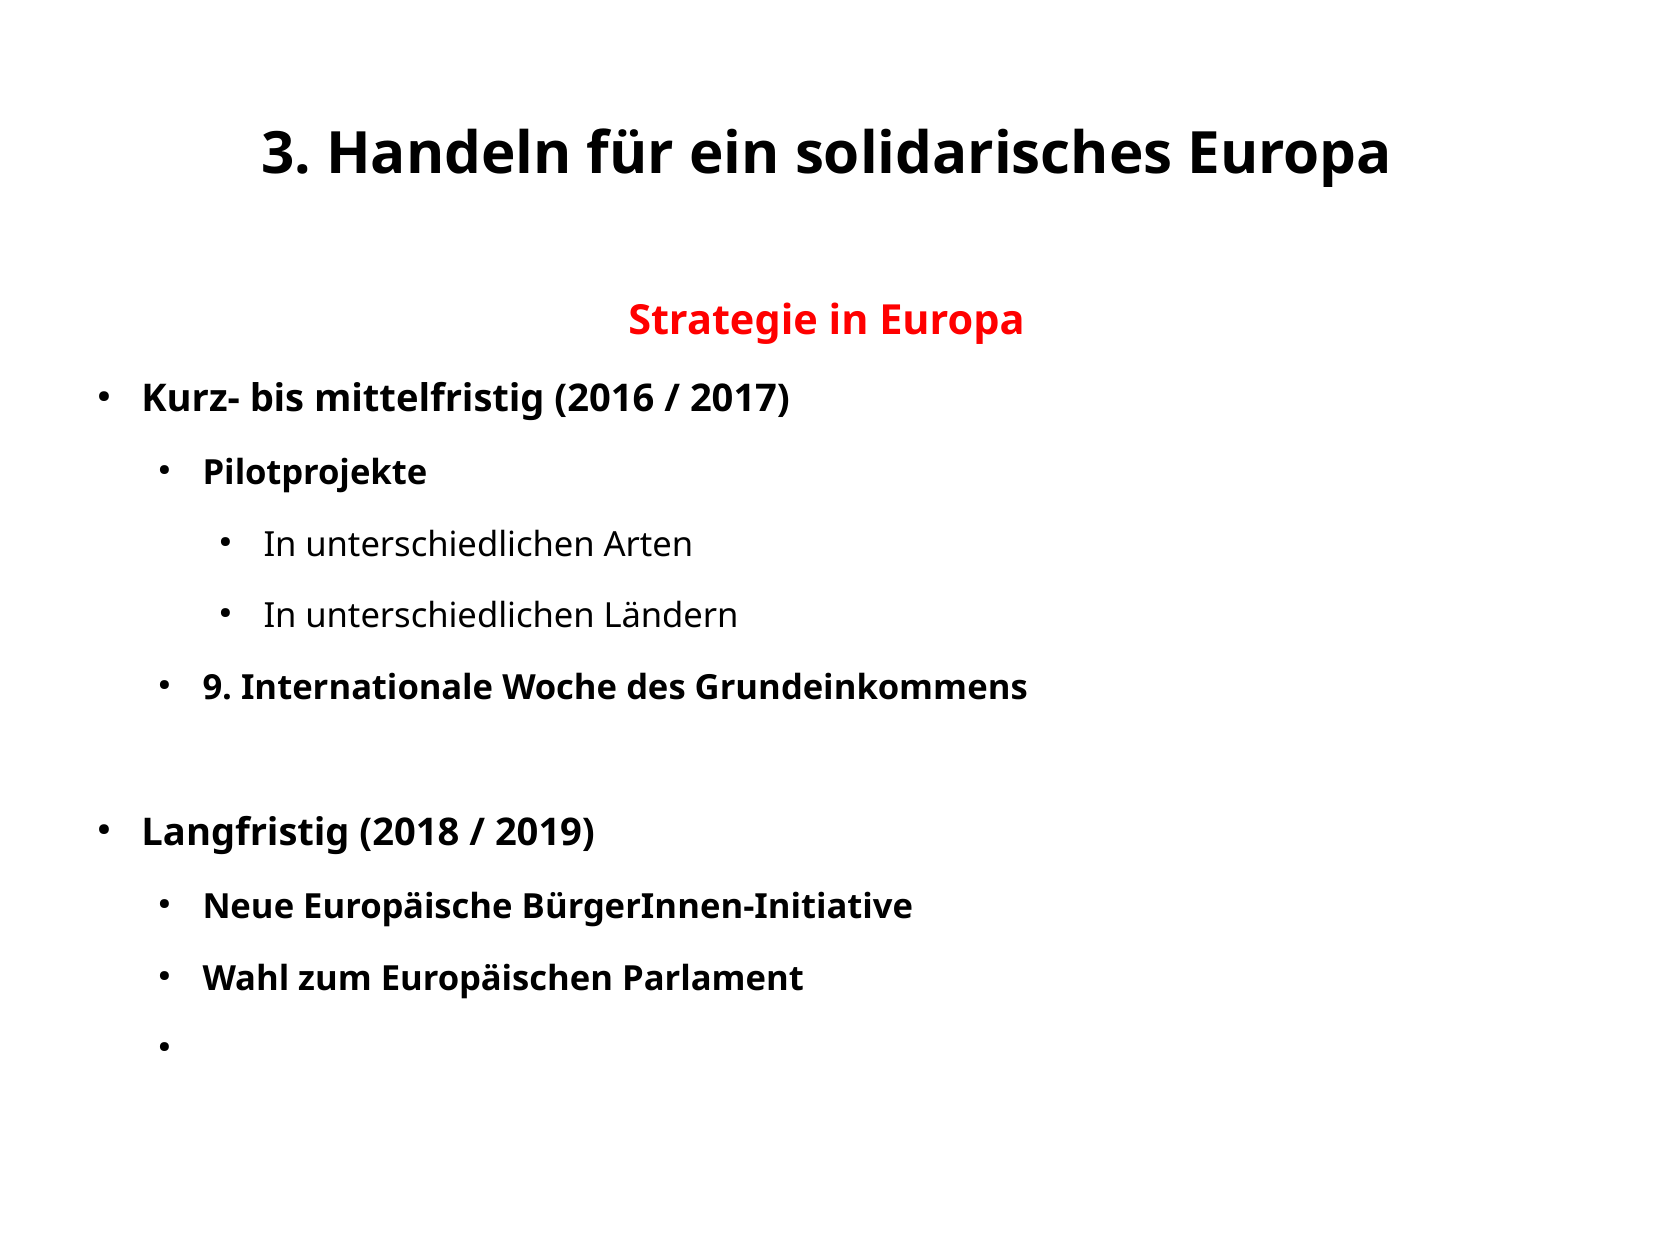

# 3. Handeln für ein solidarisches Europa
Strategie in Europa
Kurz- bis mittelfristig (2016 / 2017)
Pilotprojekte
In unterschiedlichen Arten
In unterschiedlichen Ländern
9. Internationale Woche des Grundeinkommens
Langfristig (2018 / 2019)
Neue Europäische BürgerInnen-Initiative
Wahl zum Europäischen Parlament